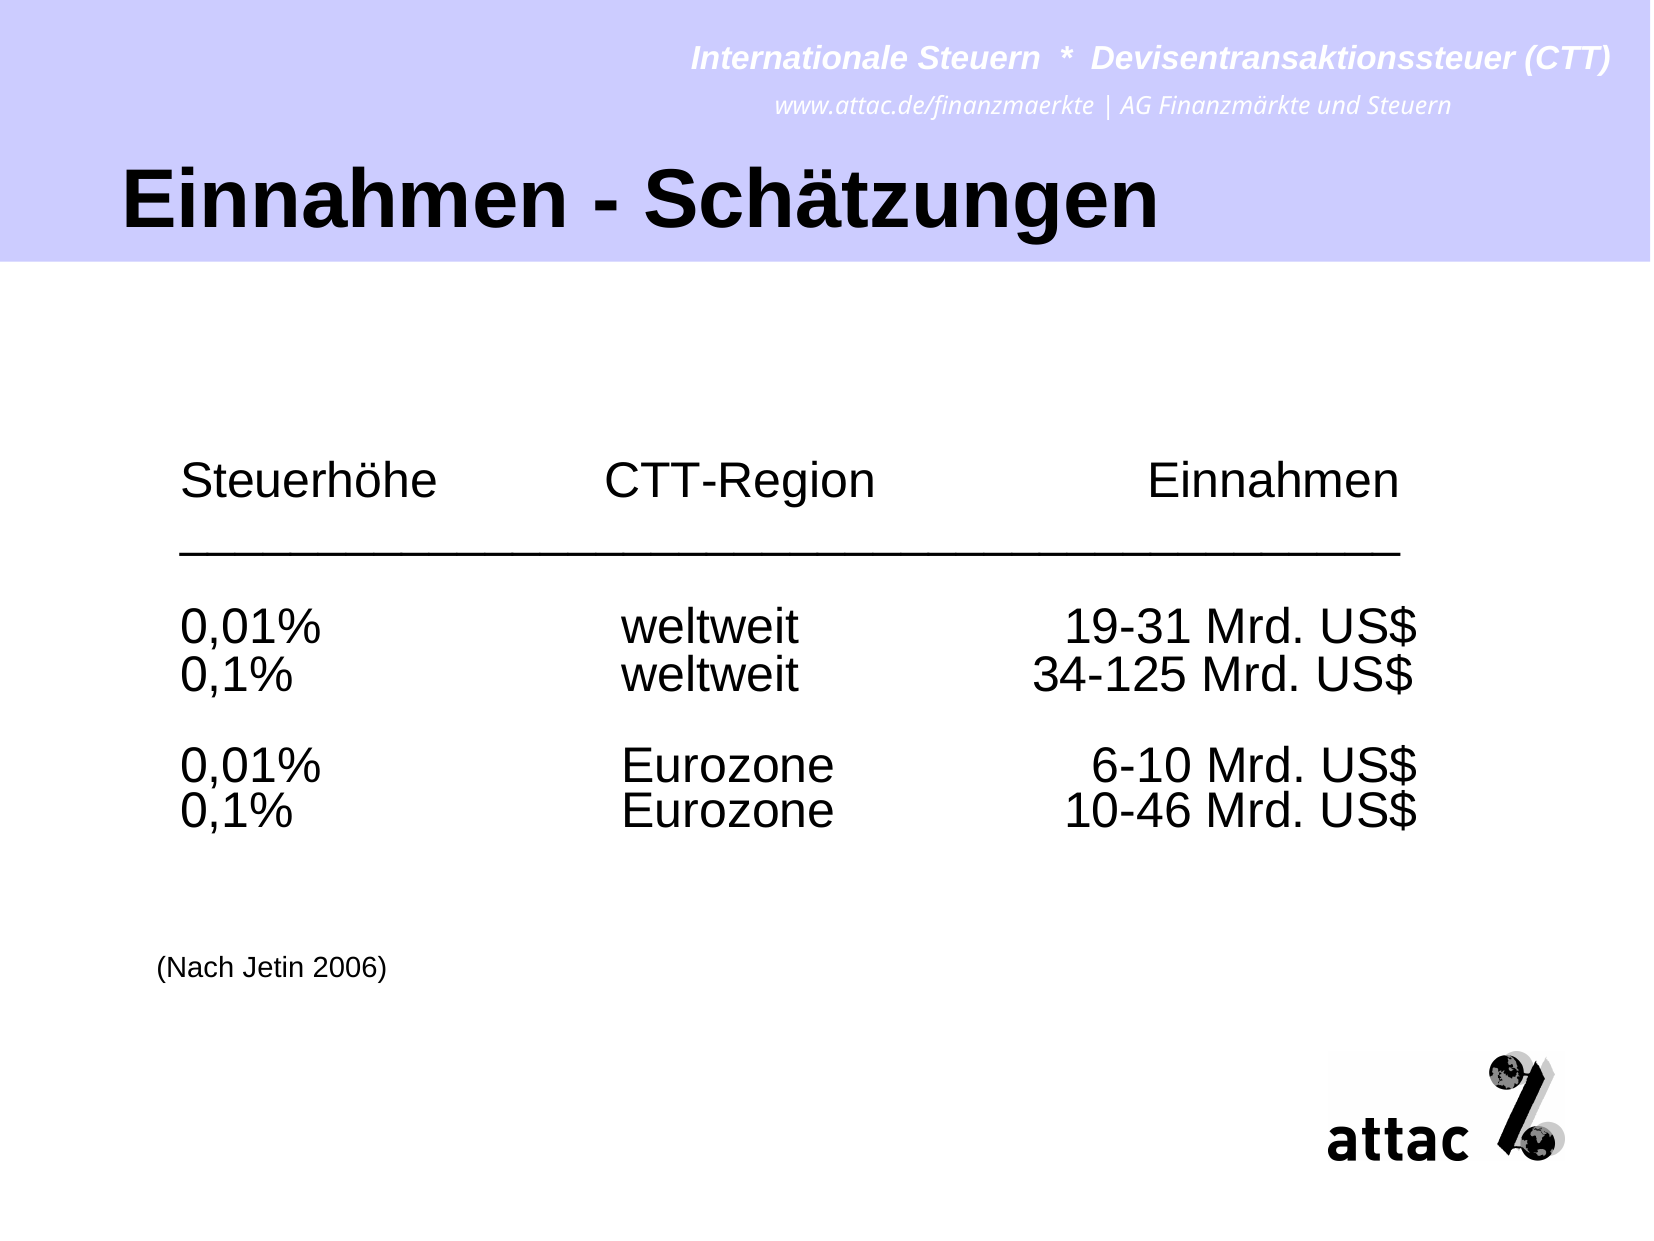

Internationale Steuern * Devisentransaktionssteuer (CTT)
www.attac.de/finanzmaerkte | AG Finanzmärkte und Steuern
Einnahmen - Schätzungen
Steuerhöhe		 CTT-Region			 Einnahmen
____________________________________________
0,01%					weltweit				19-31 Mrd. US$
0,1%					weltweit			 34-125 Mrd. US$
0,01%					Eurozone				 6-10 Mrd. US$
0,1%					Eurozone				10-46 Mrd. US$
(Nach Jetin 2006)